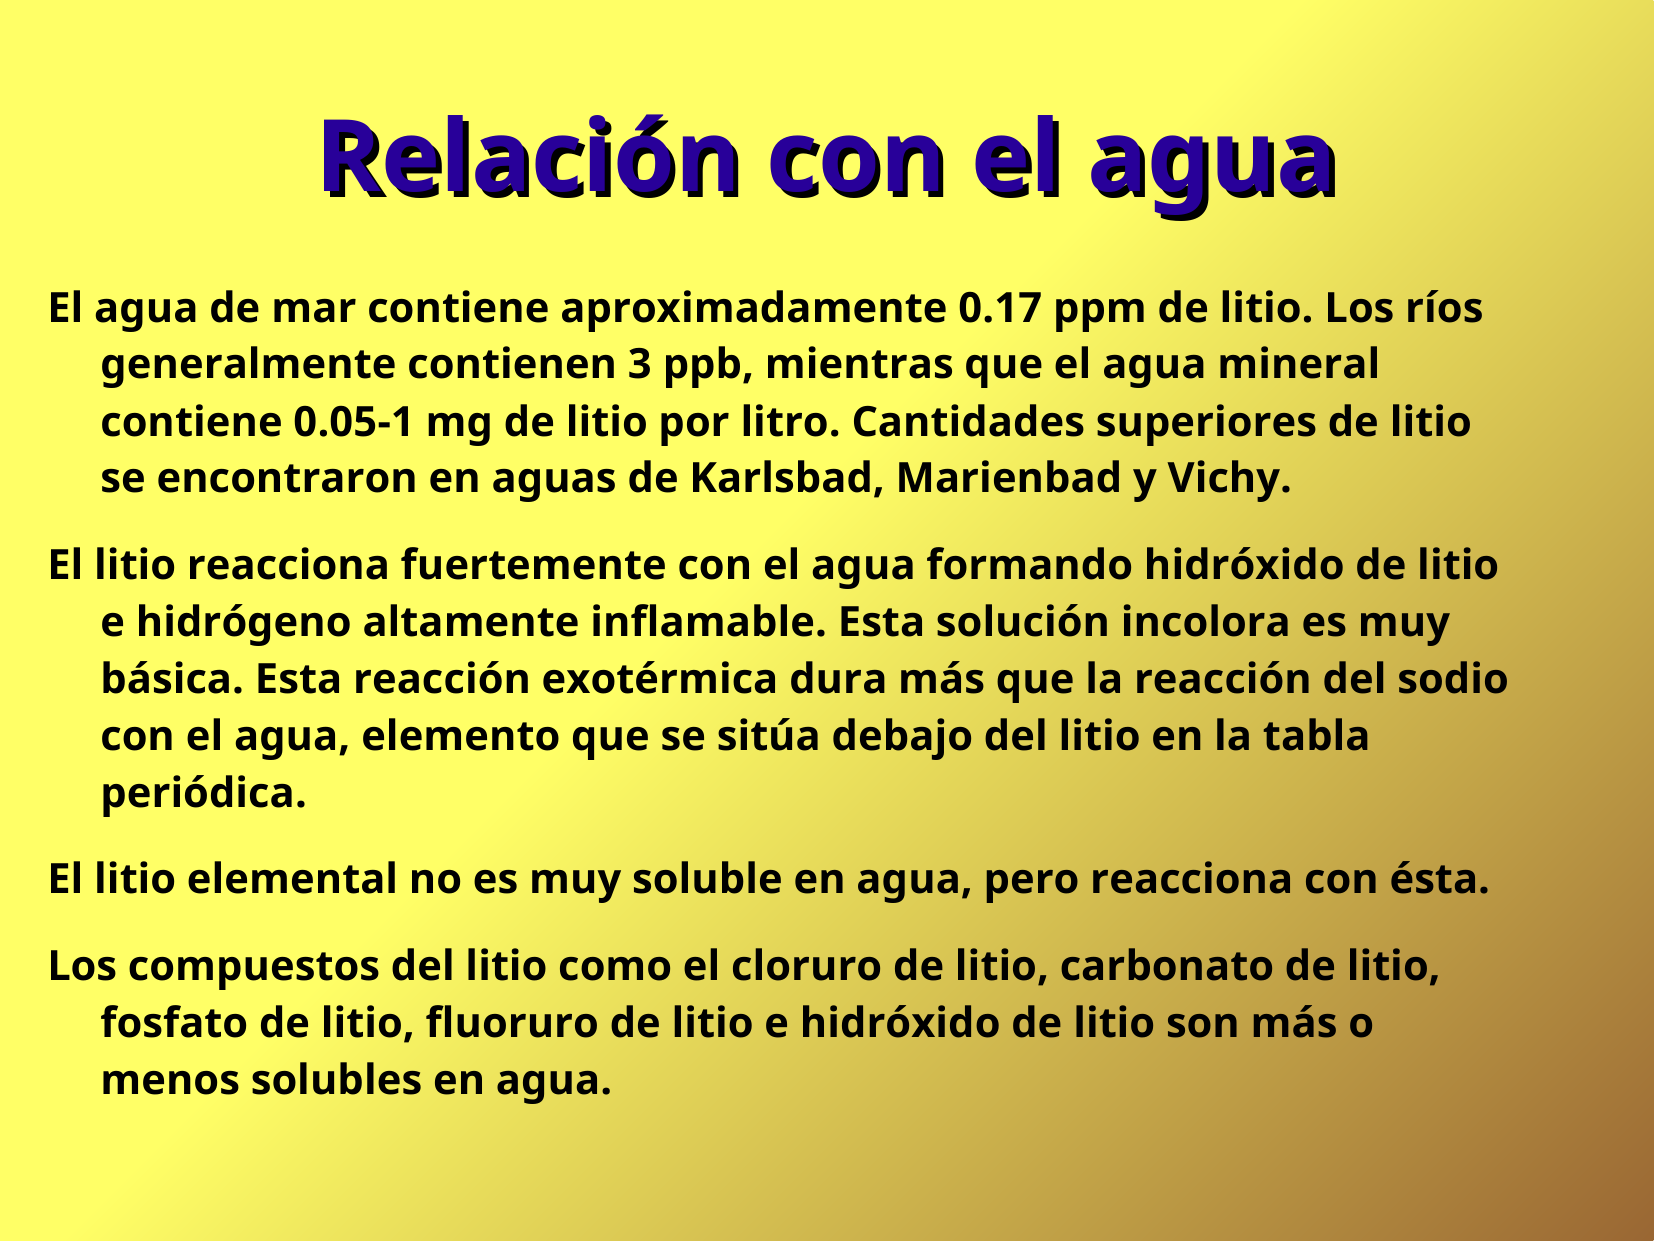

# Relación con el agua
El agua de mar contiene aproximadamente 0.17 ppm de litio. Los ríos generalmente contienen 3 ppb, mientras que el agua mineral contiene 0.05-1 mg de litio por litro. Cantidades superiores de litio se encontraron en aguas de Karlsbad, Marienbad y Vichy.
El litio reacciona fuertemente con el agua formando hidróxido de litio e hidrógeno altamente inflamable. Esta solución incolora es muy básica. Esta reacción exotérmica dura más que la reacción del sodio con el agua, elemento que se sitúa debajo del litio en la tabla periódica.
El litio elemental no es muy soluble en agua, pero reacciona con ésta.
Los compuestos del litio como el cloruro de litio, carbonato de litio, fosfato de litio, fluoruro de litio e hidróxido de litio son más o menos solubles en agua.